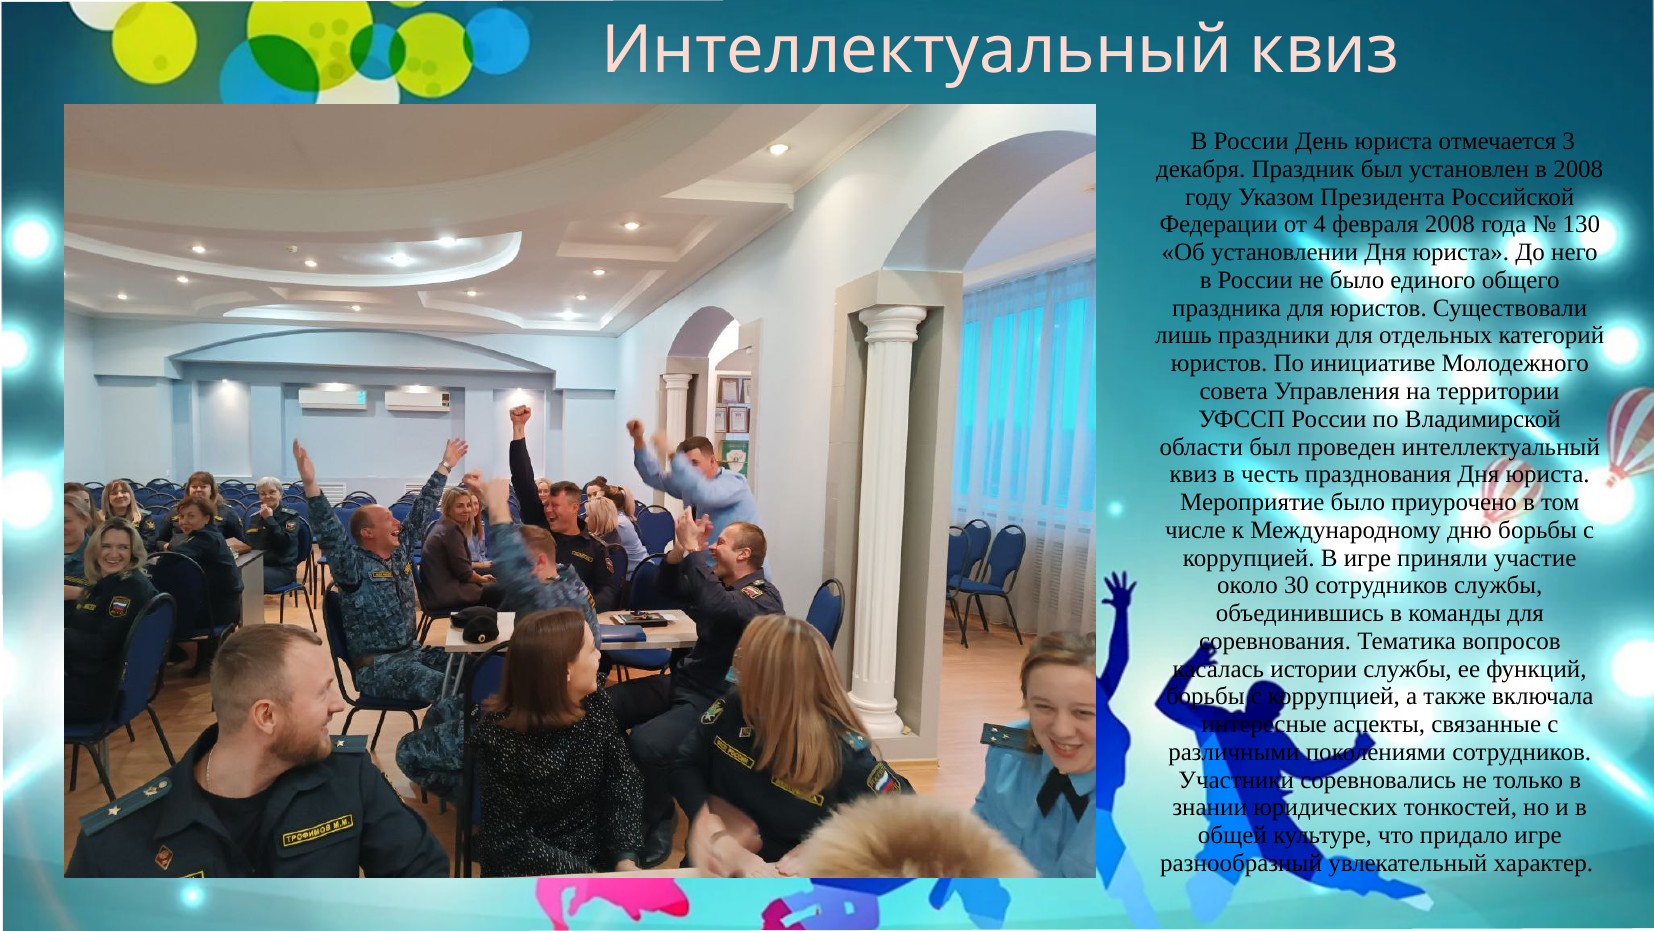

Интеллектуальный квиз
 В России День юриста отмечается 3 декабря. Праздник был установлен в 2008 году Указом Президента Российской Федерации от 4 февраля 2008 года № 130 «Об установлении Дня юриста». До него в России не было единого общего праздника для юристов. Существовали лишь праздники для отдельных категорий юристов. По инициативе Молодежного совета Управления на территории УФССП России по Владимирской области был проведен интеллектуальный квиз в честь празднования Дня юриста. Мероприятие было приурочено в том числе к Международному дню борьбы с коррупцией. В игре приняли участие около 30 сотрудников службы, объединившись в команды для соревнования. Тематика вопросов касалась истории службы, ее функций, борьбы с коррупцией, а также включала интересные аспекты, связанные с различными поколениями сотрудников. Участники соревновались не только в знании юридических тонкостей, но и в общей культуре, что придало игре разнообразный увлекательный характер.